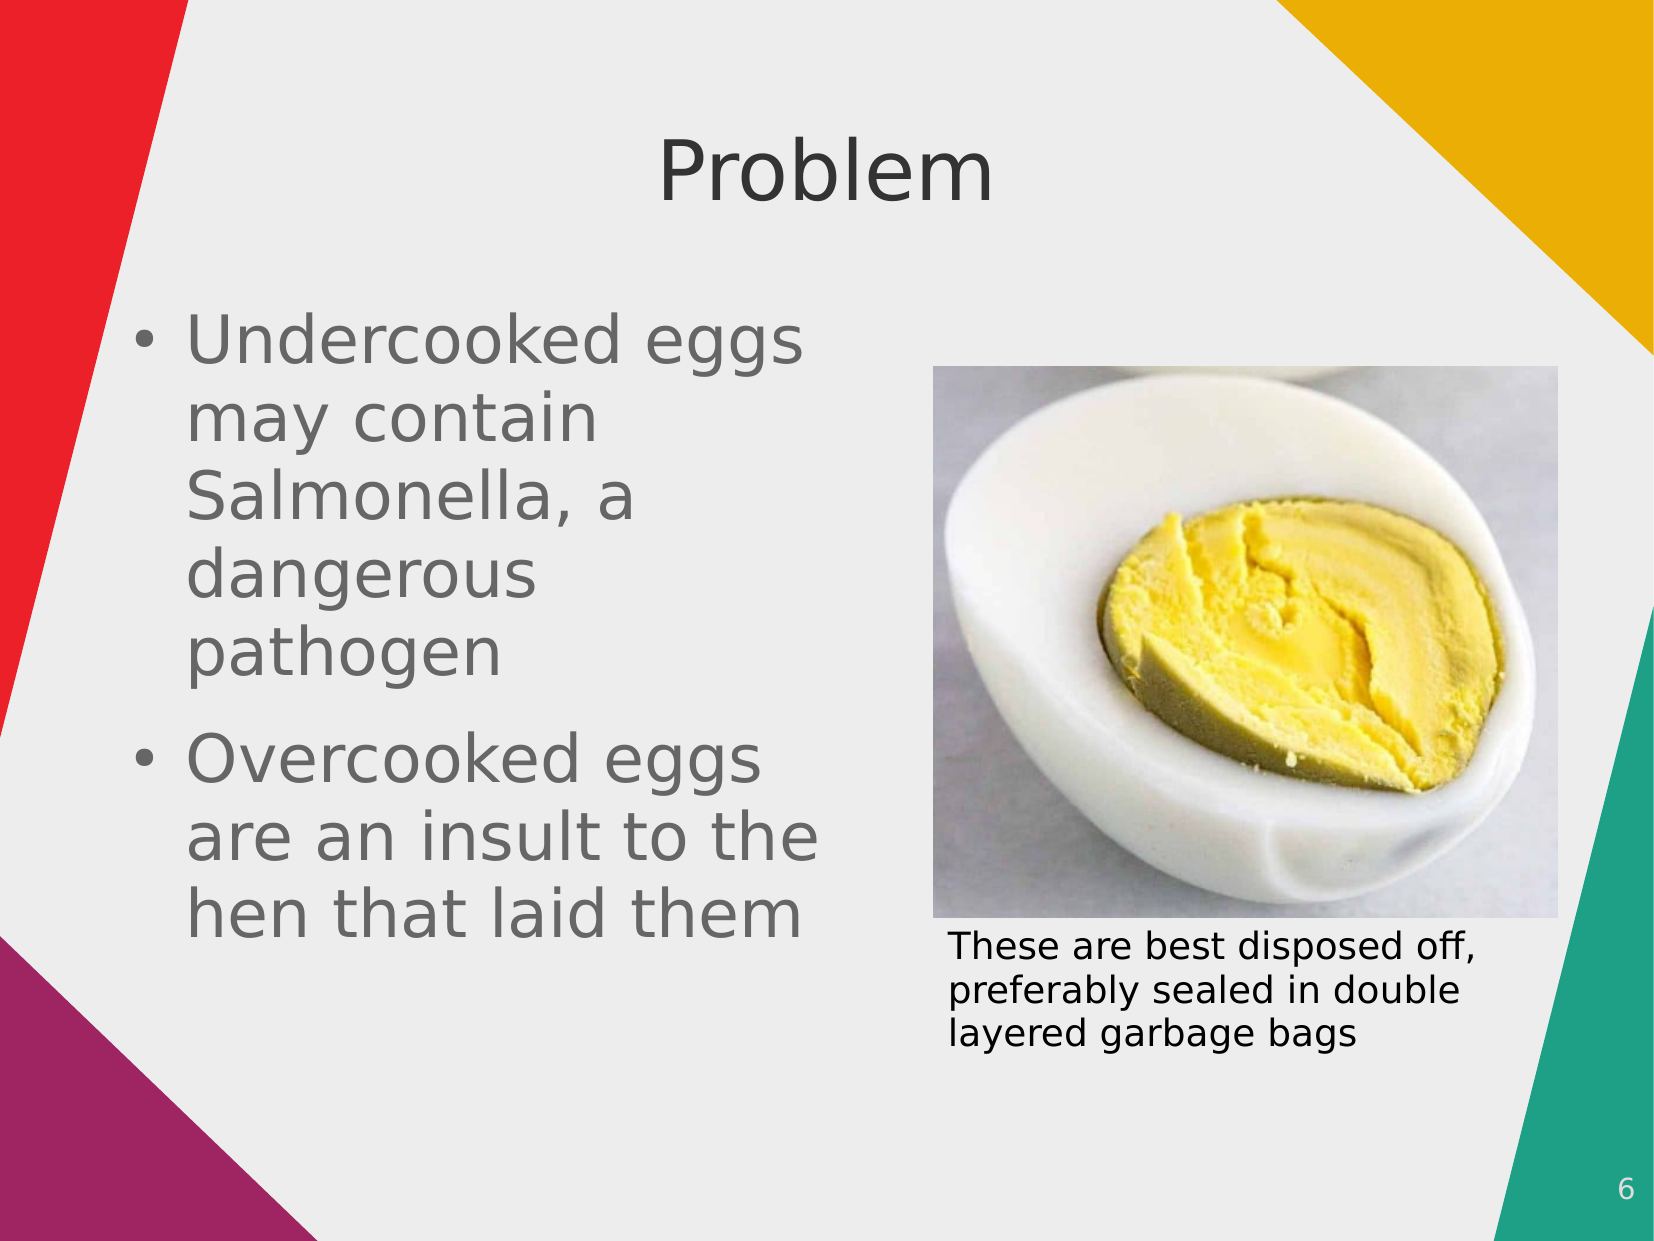

# Problem
Undercooked eggs may contain Salmonella, a dangerous pathogen
Overcooked eggs are an insult to the hen that laid them
These are best disposed off, preferably sealed in double layered garbage bags
6